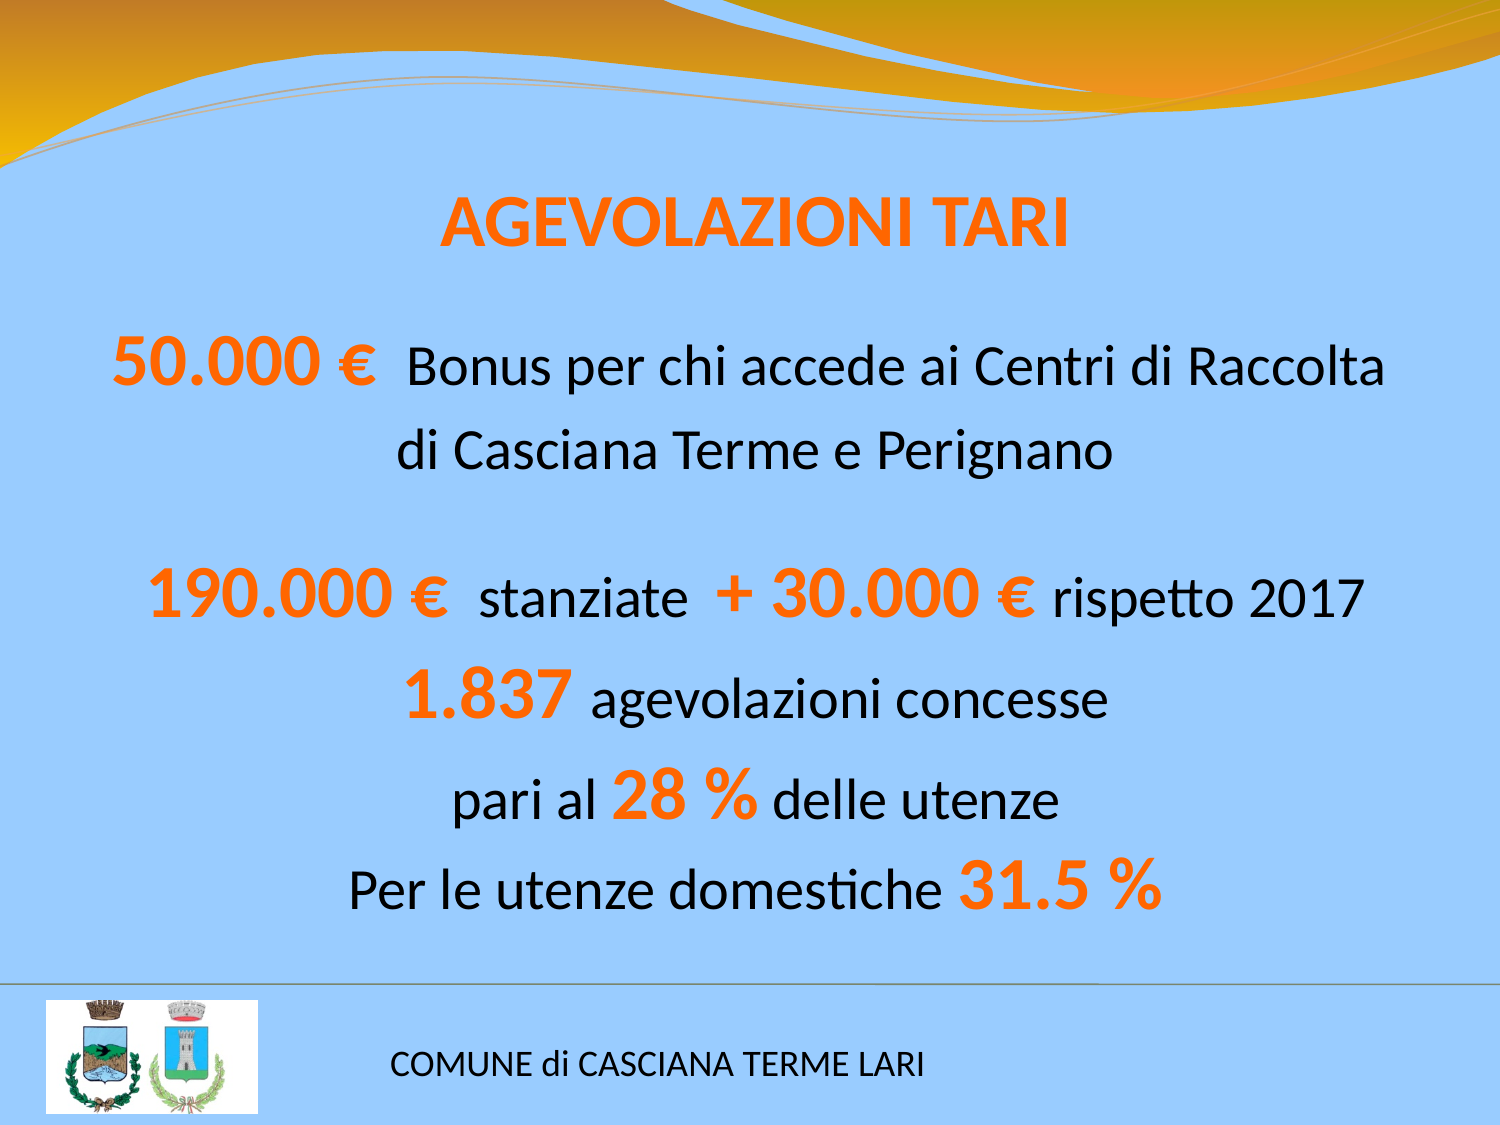

# AGEVOLAZIONI TARI
50.000 € Bonus per chi accede ai Centri di Raccolta
di Casciana Terme e Perignano
190.000 € stanziate + 30.000 € rispetto 2017
1.837 agevolazioni concesse
pari al 28 % delle utenze
Per le utenze domestiche 31.5 %
COMUNE di CASCIANA TERME LARI